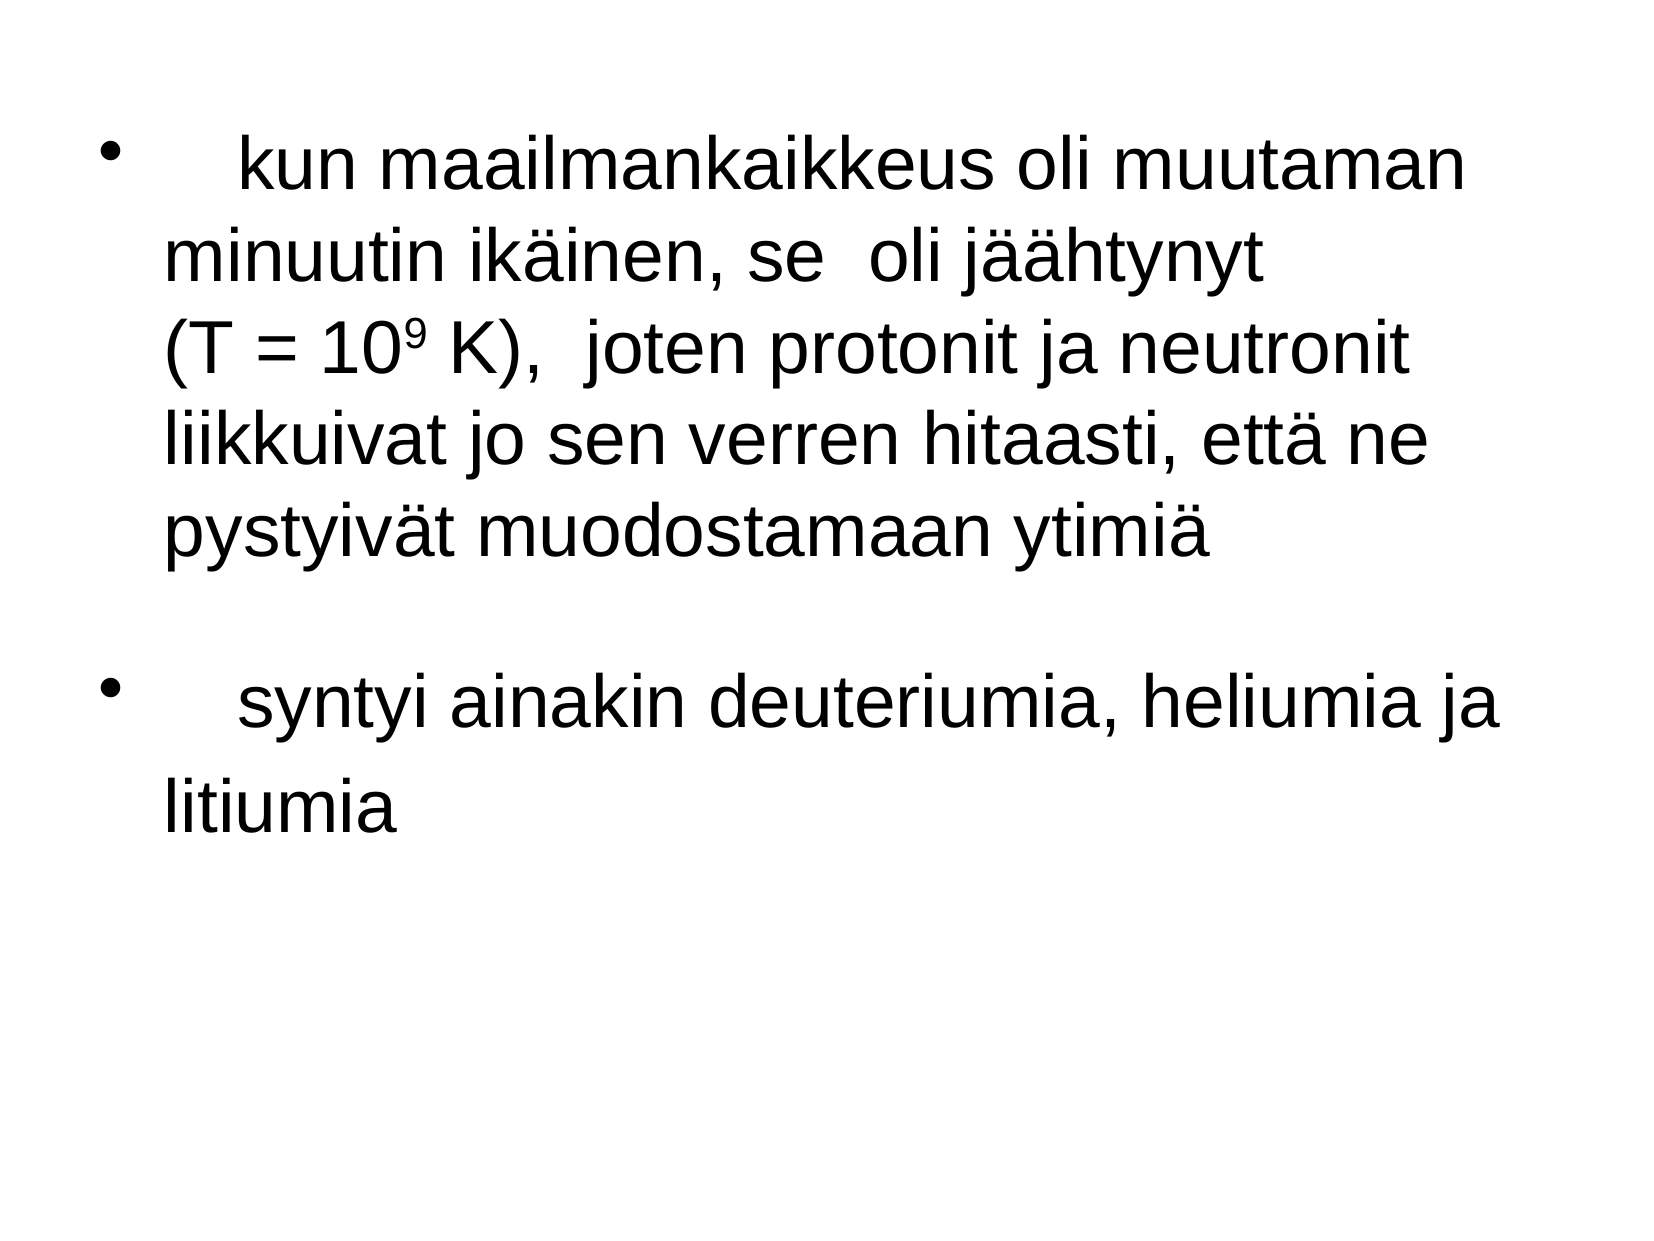

kun maailmankaikkeus oli muutaman minuutin ikäinen, se oli jäähtynyt (T = 109 K), joten protonit ja neutronit liikkuivat jo sen verren hitaasti, että ne pystyivät muodostamaan ytimiä
 syntyi ainakin deuteriumia, heliumia ja litiumia